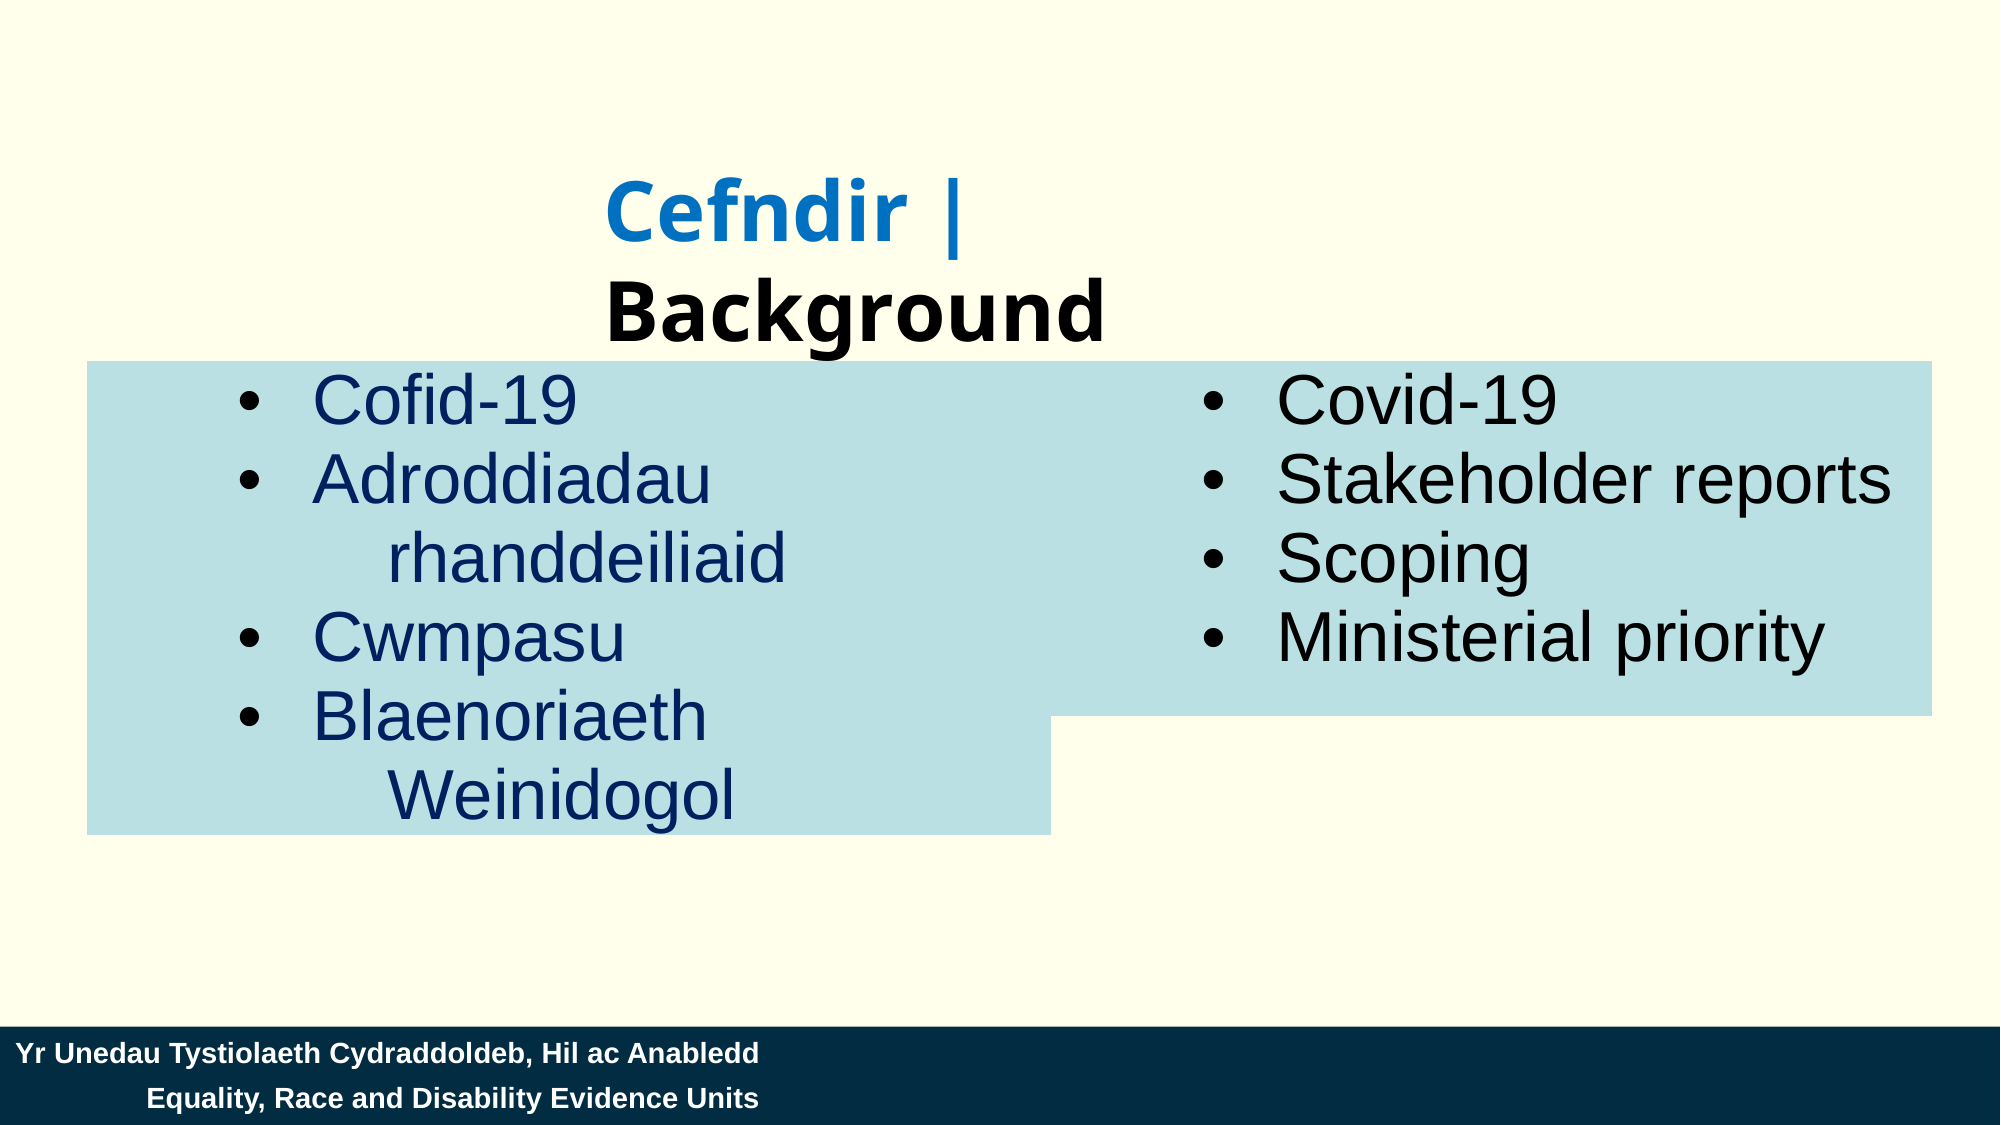

Cefndir | Background
| Cofid-19 Adroddiadau rhanddeiliaid Cwmpasu Blaenoriaeth Weinidogol |
| --- |
| Covid-19 Stakeholder reports Scoping Ministerial priority |
| --- |
Yr Unedau Tystiolaeth Cydraddoldeb, Hil ac Anabledd
Equality, Race and Disability Evidence Units